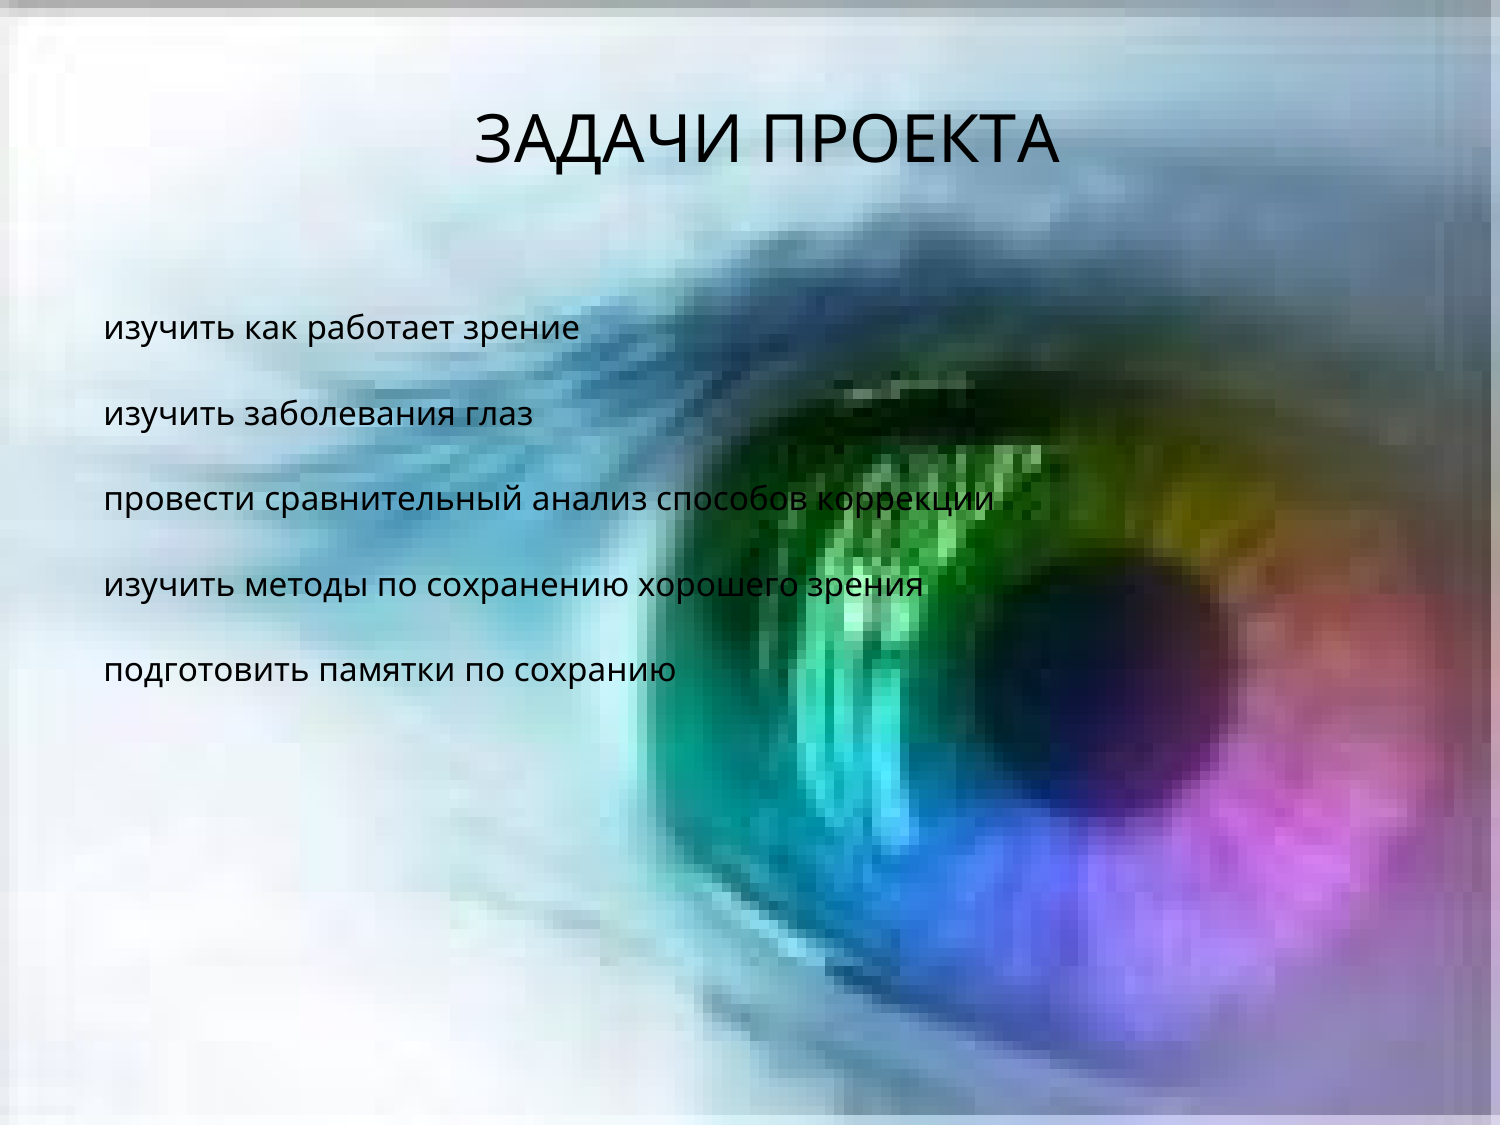

ЗАДАЧИ ПРОЕКТА
изучить как работает зрение
изучить заболевания глаз
провести сравнительный анализ способов коррекции
изучить методы по сохранению хорошего зрения
подготовить памятки по сохранию